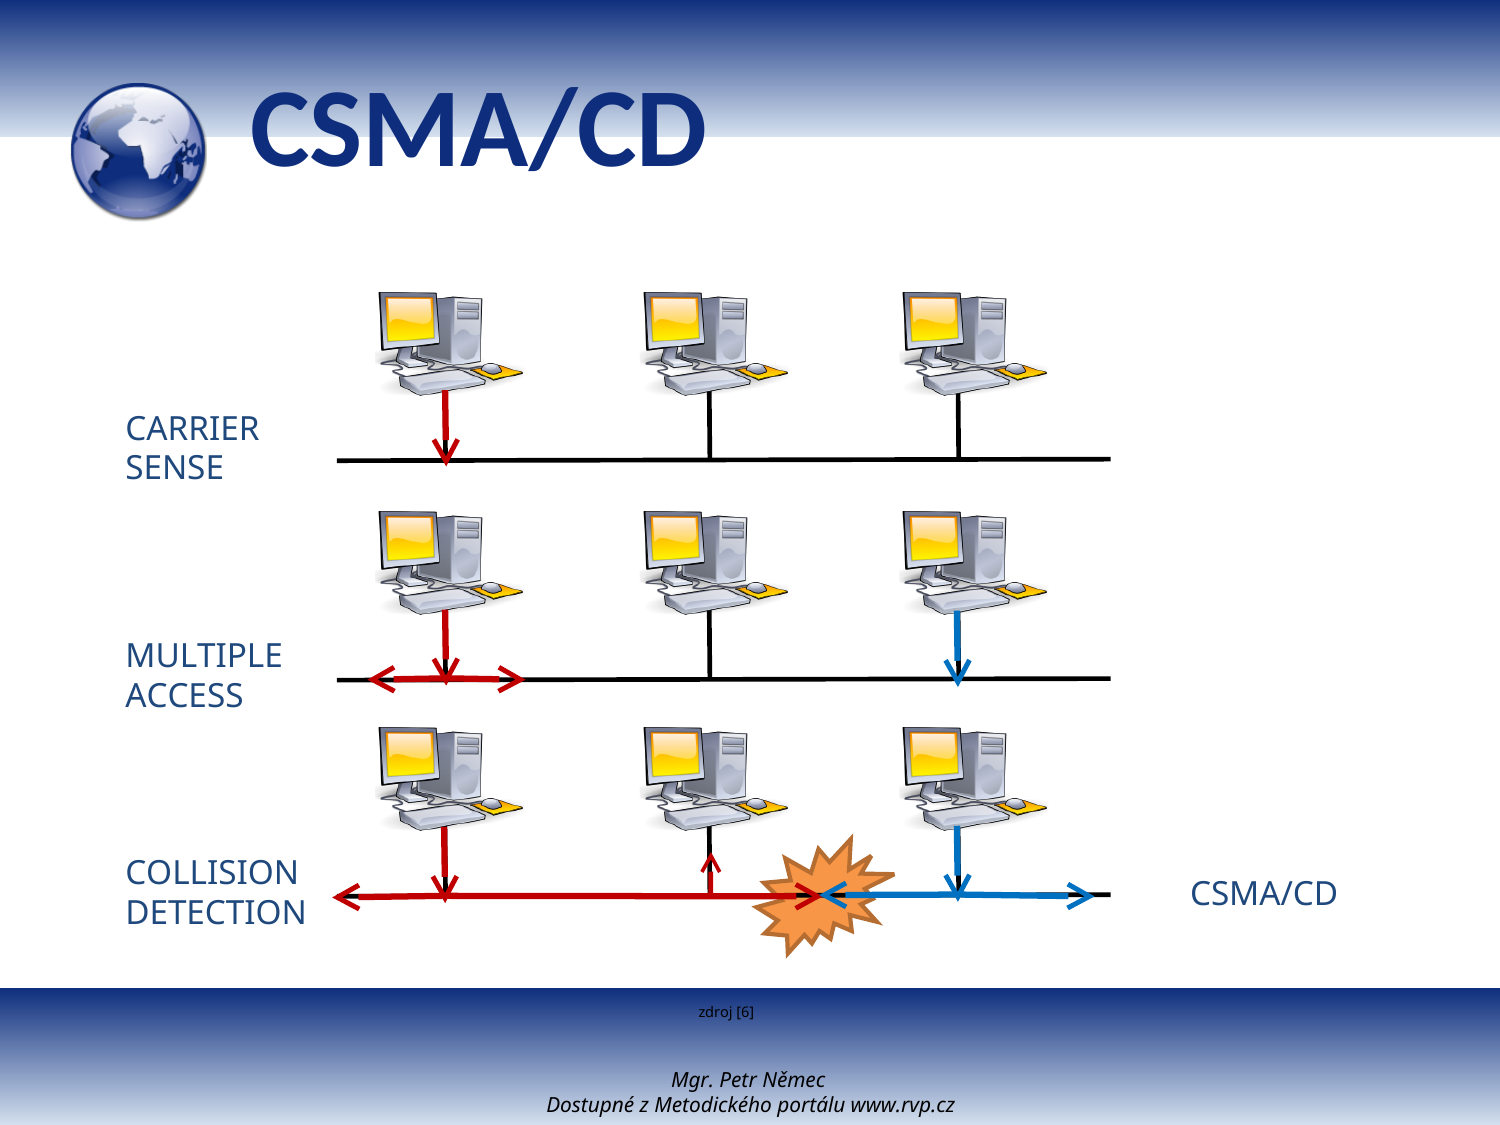

# CSMA/CD
CARRIER SENSE
MULTIPLE ACCESS
COLLISION DETECTION
CSMA/CD
zdroj [6]